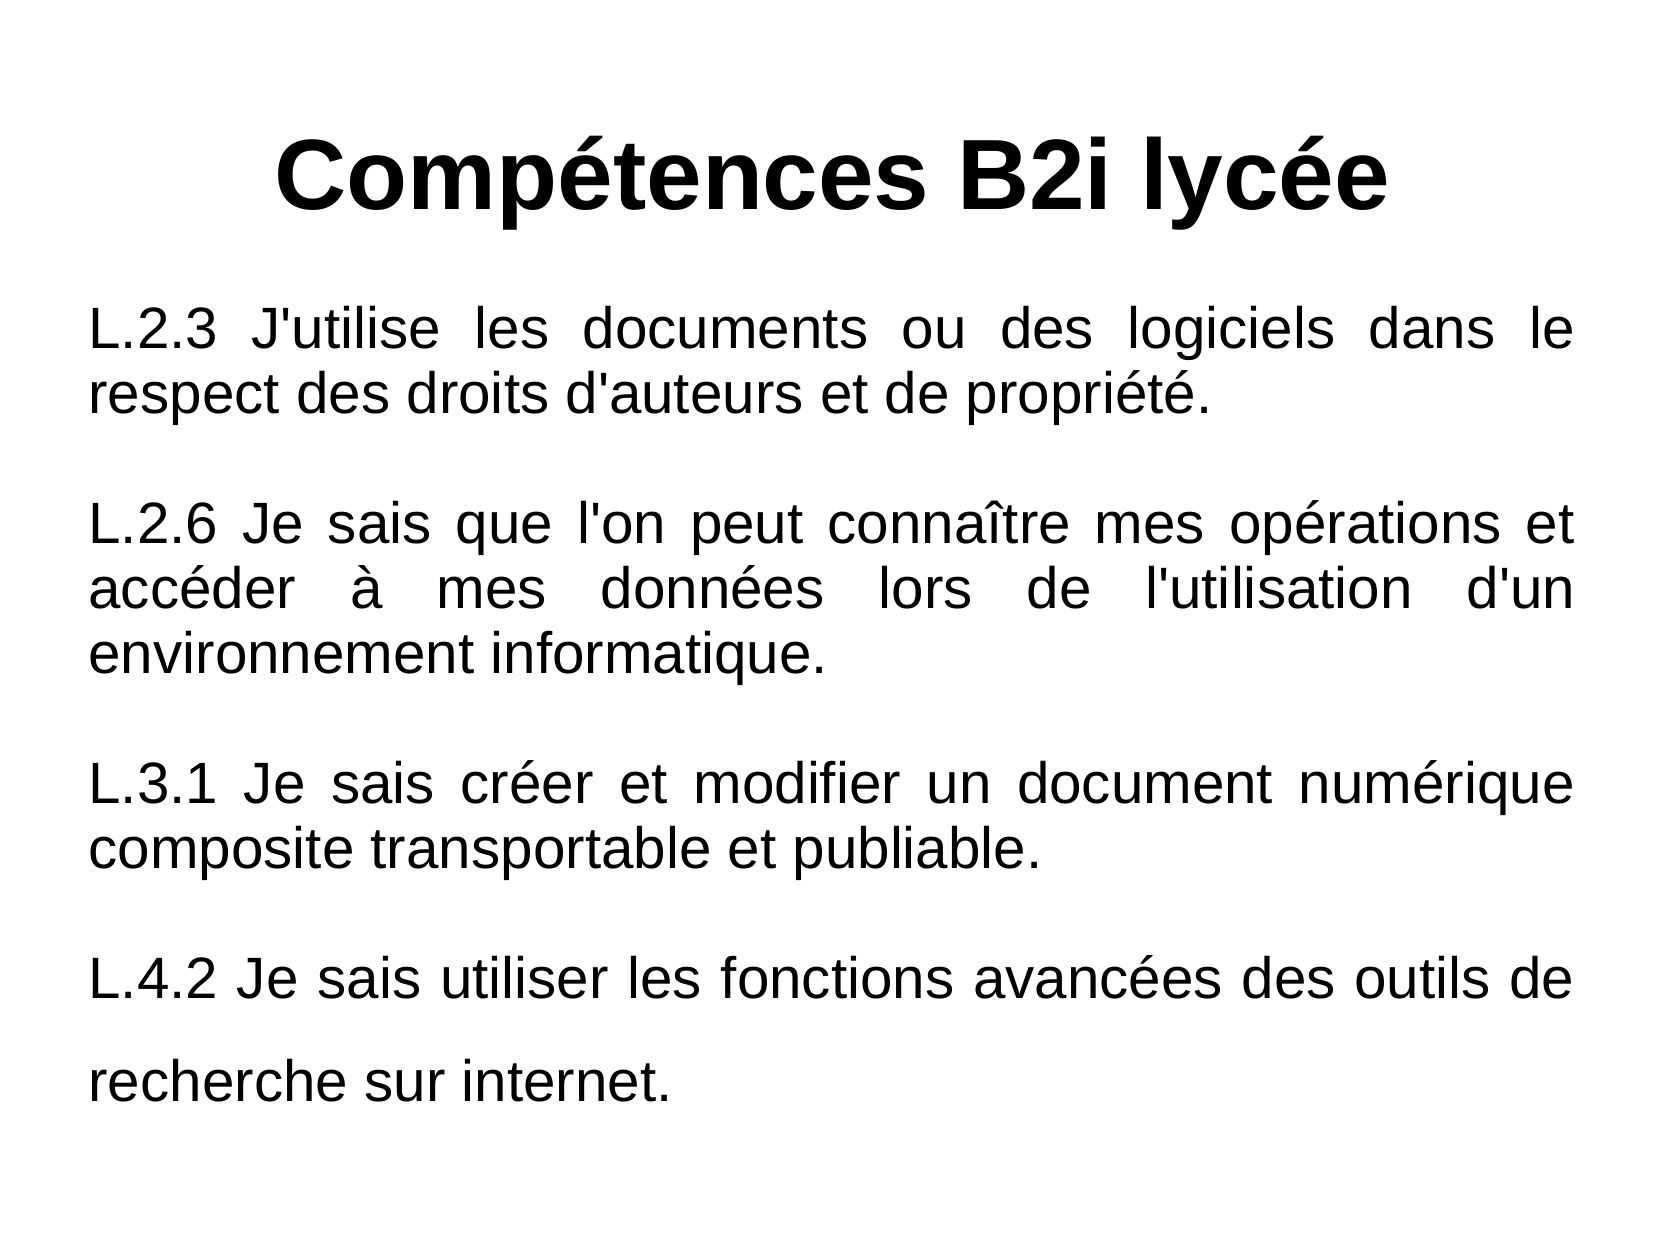

#
Compétences B2i lycée
L.2.3 J'utilise les documents ou des logiciels dans le respect des droits d'auteurs et de propriété.
L.2.6 Je sais que l'on peut connaître mes opérations et accéder à mes données lors de l'utilisation d'un environnement informatique.
L.3.1 Je sais créer et modifier un document numérique composite transportable et publiable.
L.4.2 Je sais utiliser les fonctions avancées des outils de recherche sur internet.